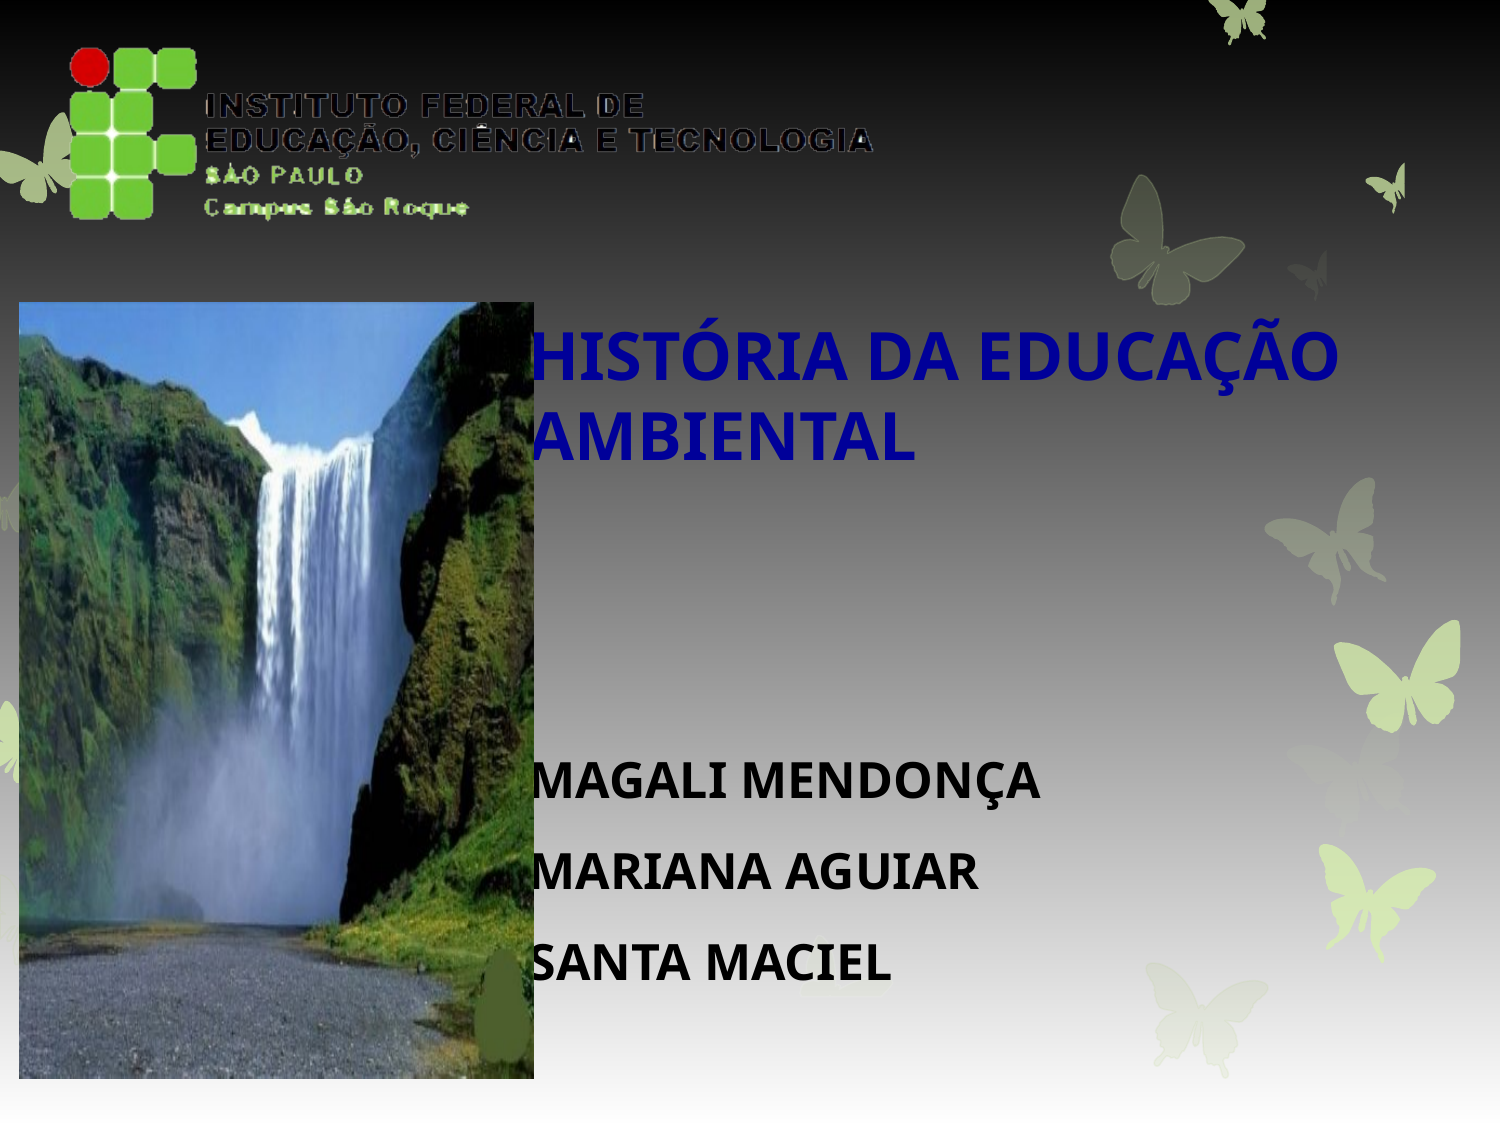

HISTÓRIA DA EDUCAÇÃO AMBIENTAL
MAGALI MENDONÇA
MARIANA AGUIAR
SANTA MACIEL